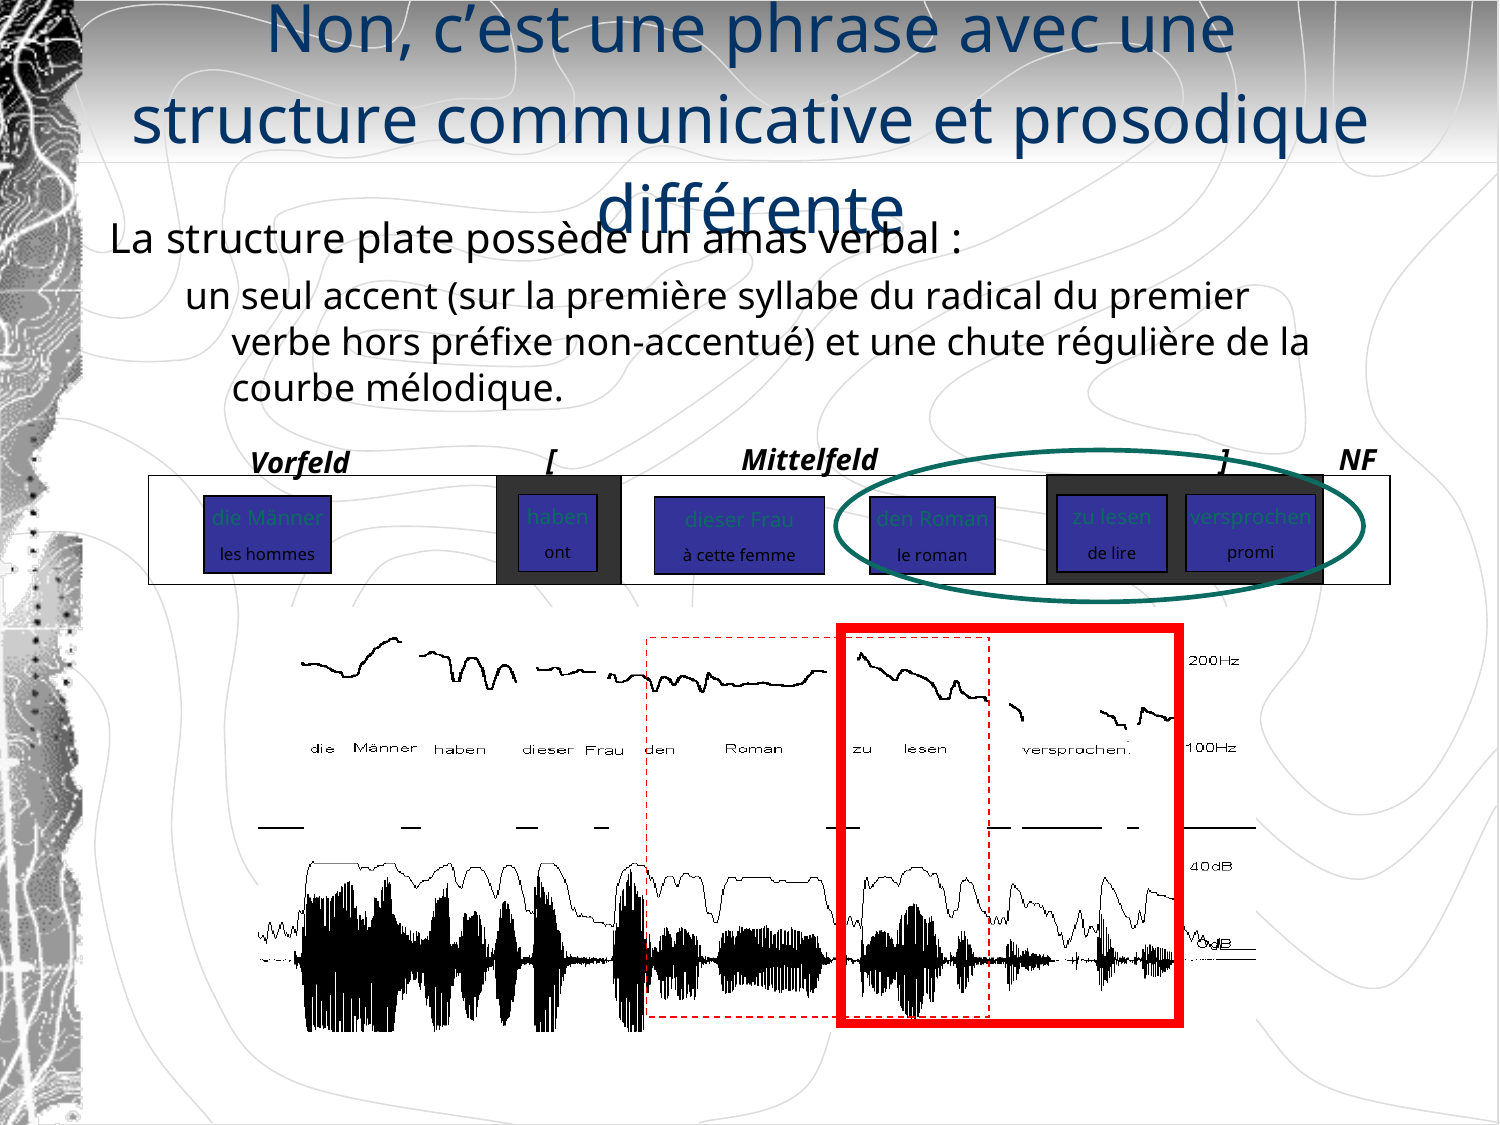

# Non, c’est une phrase avec une structure communicative et prosodique différente
La structure plate possède un amas verbal :
un seul accent (sur la première syllabe du radical du premier verbe hors préfixe non-accentué) et une chute régulière de la courbe mélodique.
NF
[ 	 Mittelfeld
]
Vorfeld
haben
ont
versprochen
promi
zu lesen
de lire
die Männer
les hommes
den Roman
le roman
dieser Frau
à cette femme